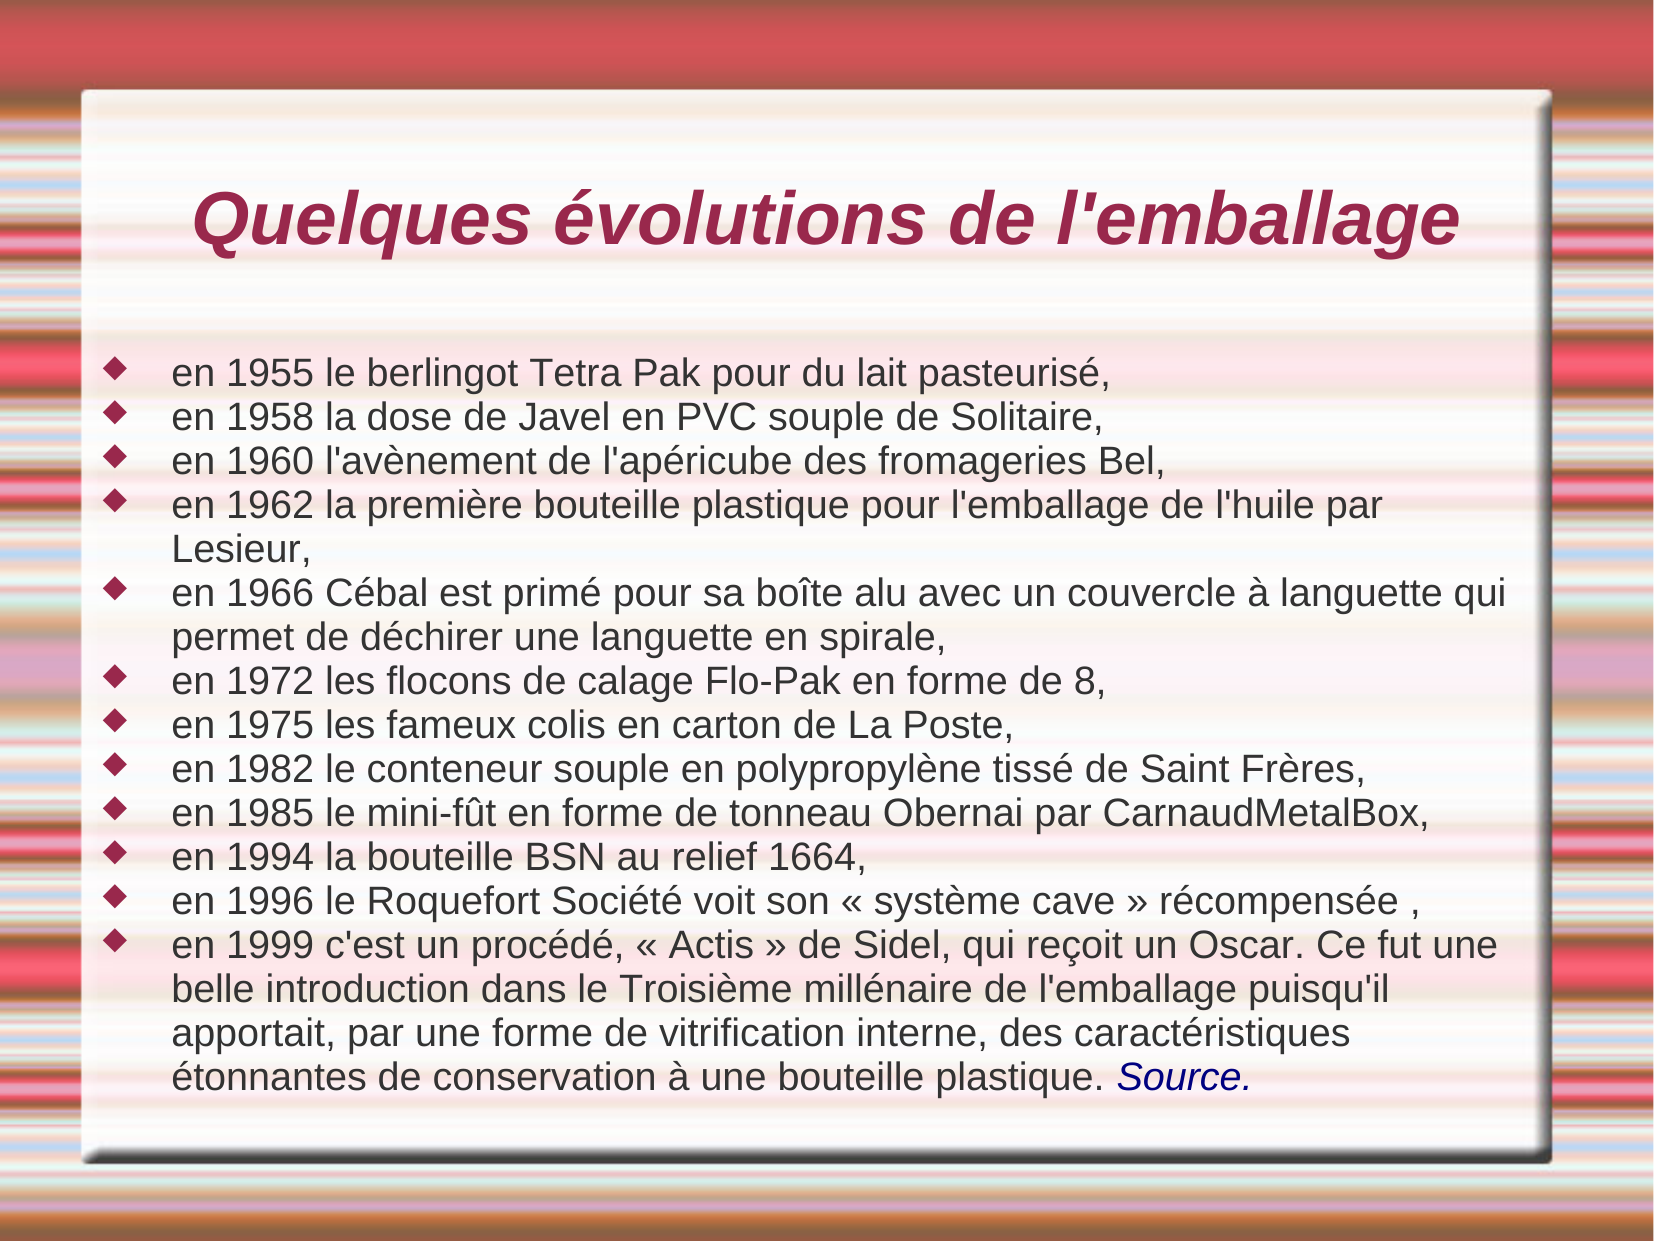

# Quelques évolutions de l'emballage
en 1955 le berlingot Tetra Pak pour du lait pasteurisé,
en 1958 la dose de Javel en PVC souple de Solitaire,
en 1960 l'avènement de l'apéricube des fromageries Bel,
en 1962 la première bouteille plastique pour l'emballage de l'huile par Lesieur,
en 1966 Cébal est primé pour sa boîte alu avec un couvercle à languette qui permet de déchirer une languette en spirale,
en 1972 les flocons de calage Flo-Pak en forme de 8,
en 1975 les fameux colis en carton de La Poste,
en 1982 le conteneur souple en polypropylène tissé de Saint Frères,
en 1985 le mini-fût en forme de tonneau Obernai par CarnaudMetalBox,
en 1994 la bouteille BSN au relief 1664,
en 1996 le Roquefort Société voit son « système cave » récompensée ,
en 1999 c'est un procédé, « Actis » de Sidel, qui reçoit un Oscar. Ce fut une belle introduction dans le Troisième millénaire de l'emballage puisqu'il apportait, par une forme de vitrification interne, des caractéristiques étonnantes de conservation à une bouteille plastique. Source.